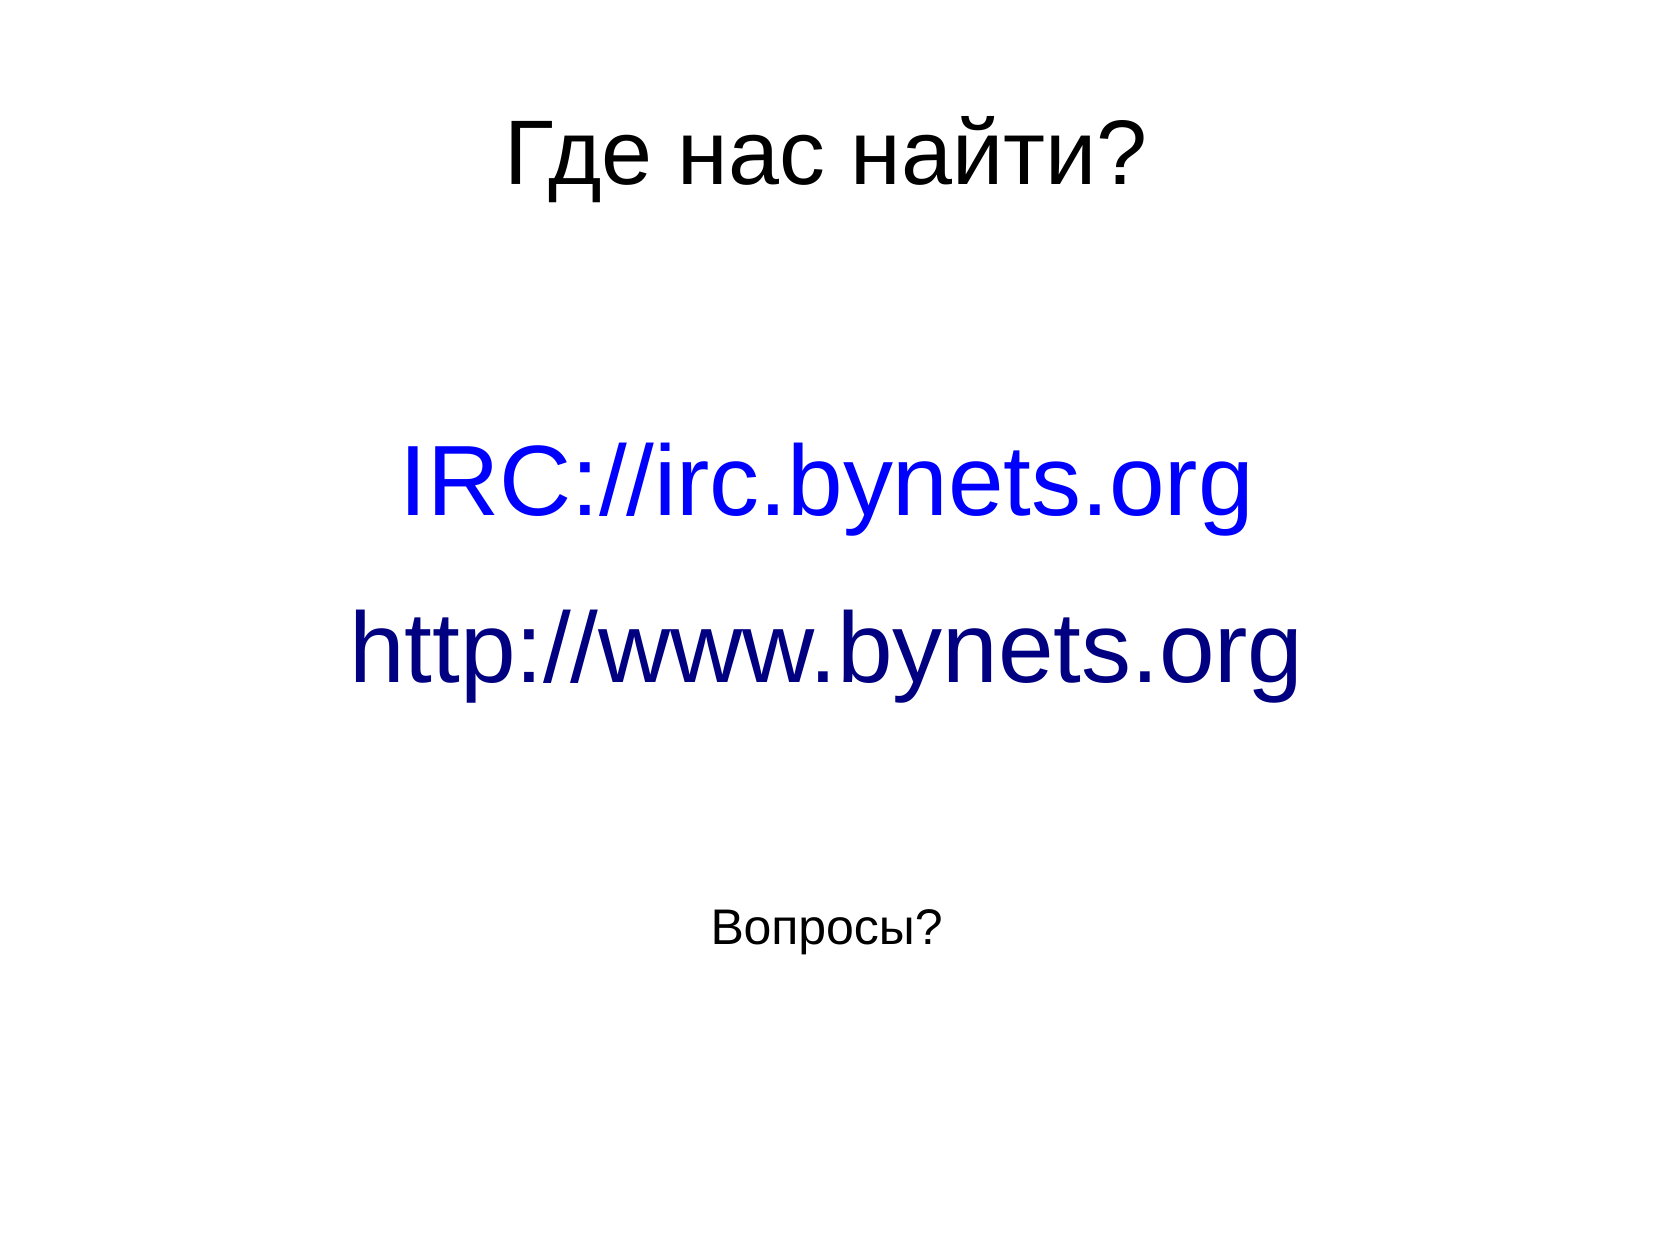

# Где нас найти?
IRC://irc.bynets.org
http://www.bynets.org
Вопросы?